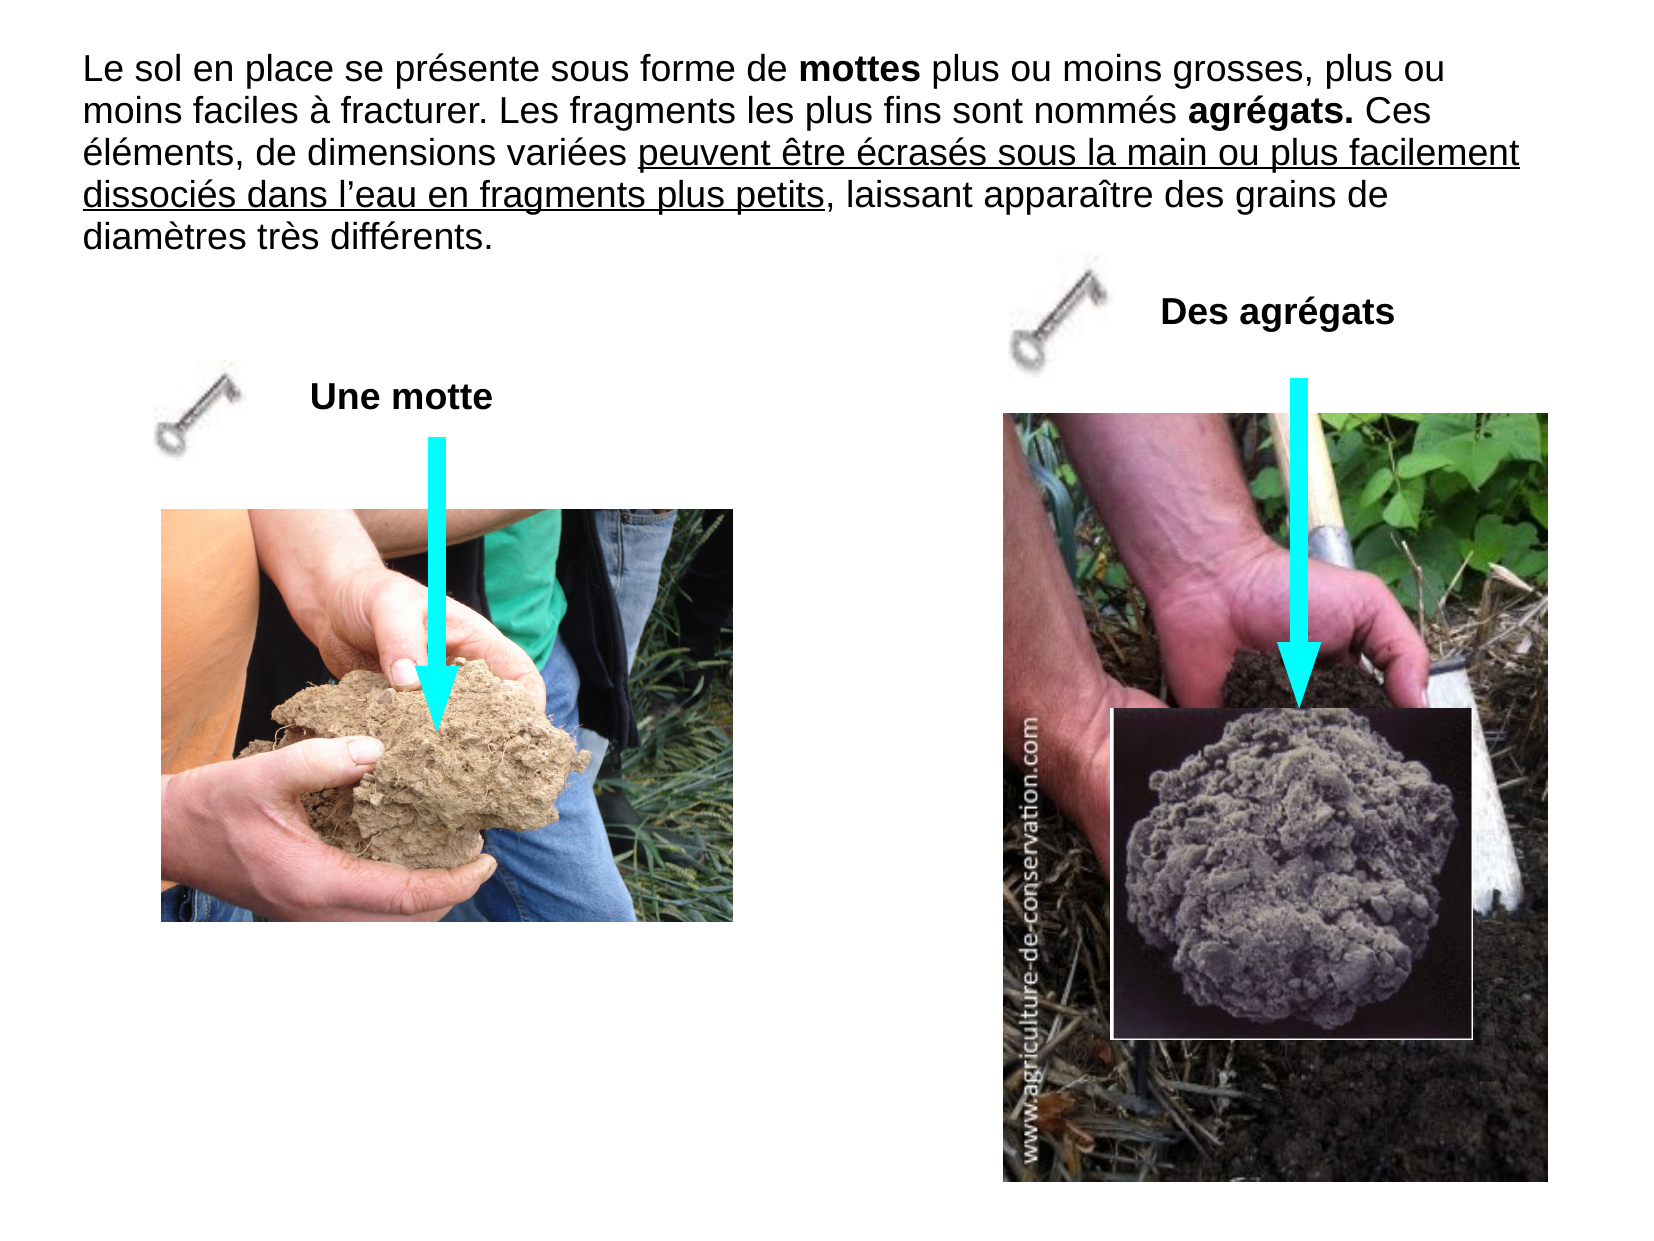

# Le sol en place se présente sous forme de mottes plus ou moins grosses, plus ou moins faciles à fracturer. Les fragments les plus fins sont nommés agrégats. Ces éléments, de dimensions variées peuvent être écrasés sous la main ou plus facilement dissociés dans l’eau en fragments plus petits, laissant apparaître des grains de diamètres très différents.
Des agrégats
Une motte